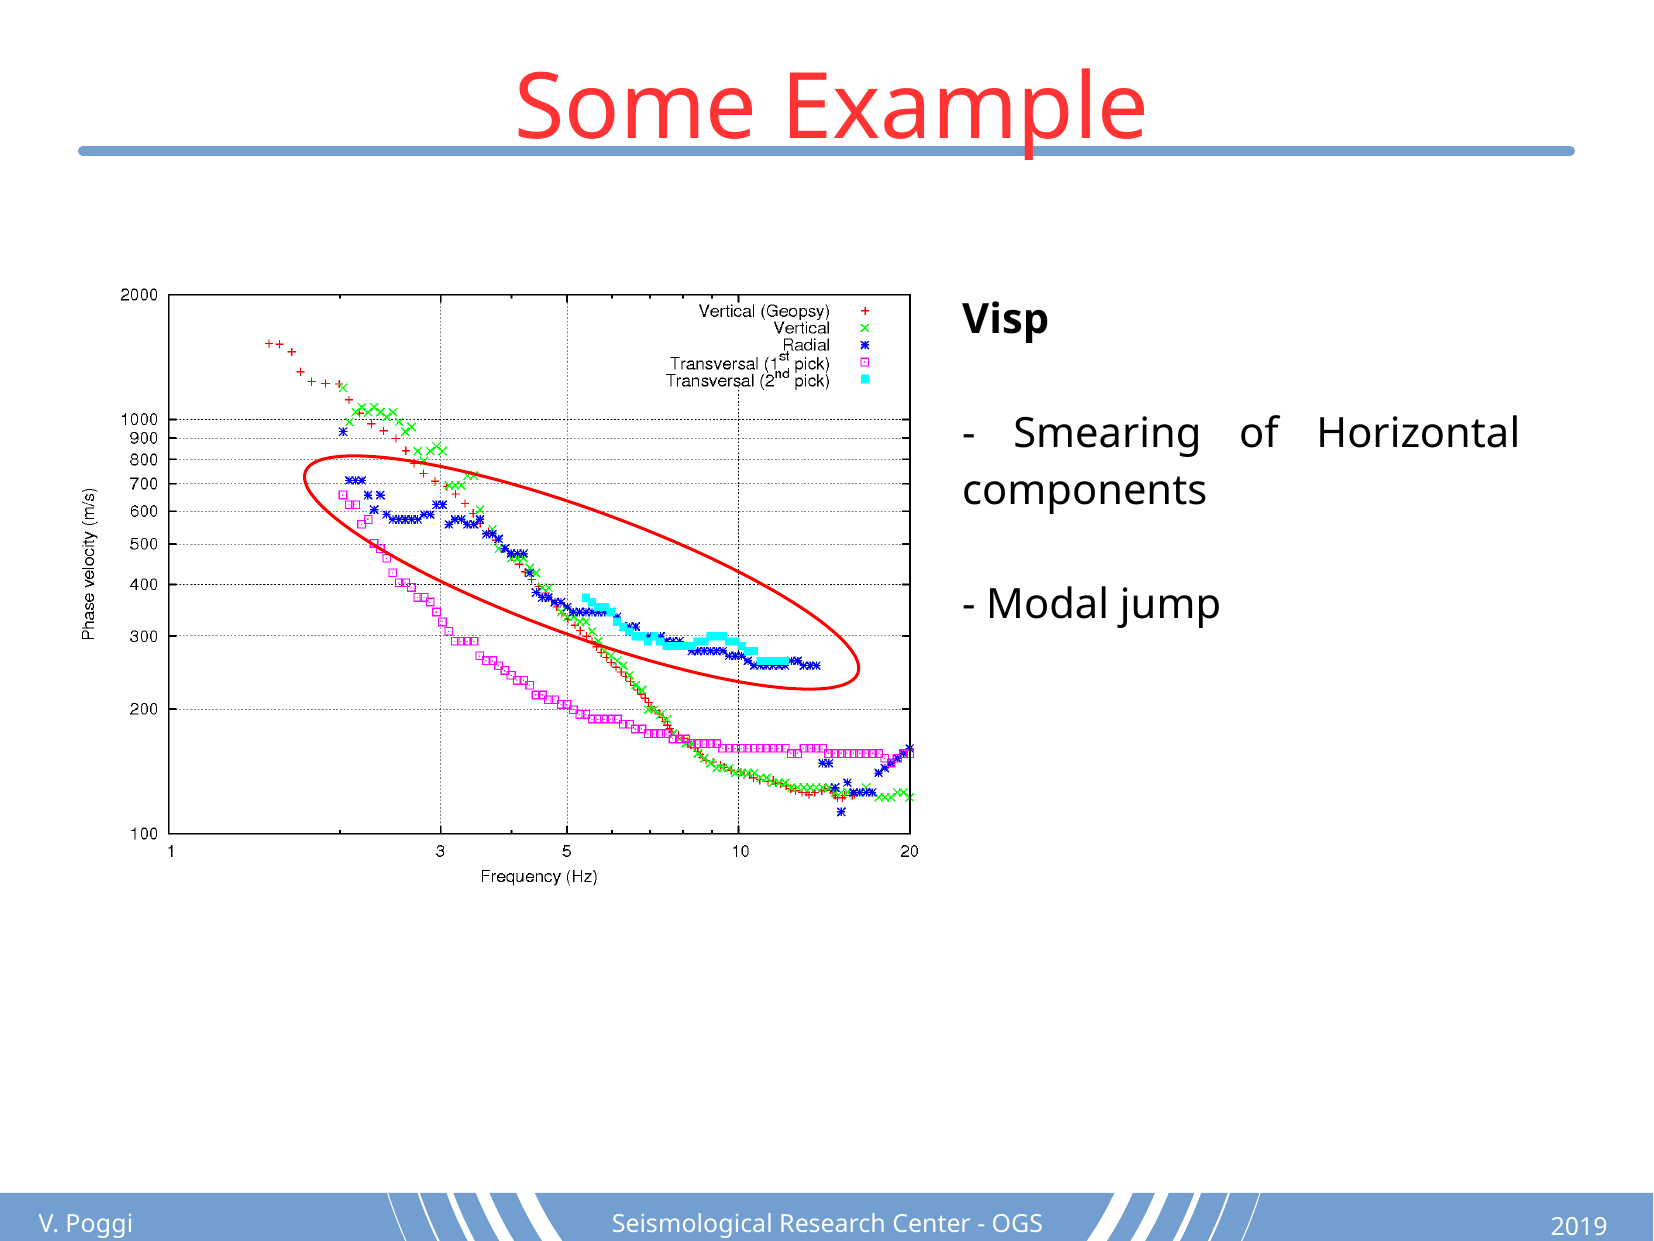

Some Example
Visp
- Smearing of Horizontal components
- Modal jump